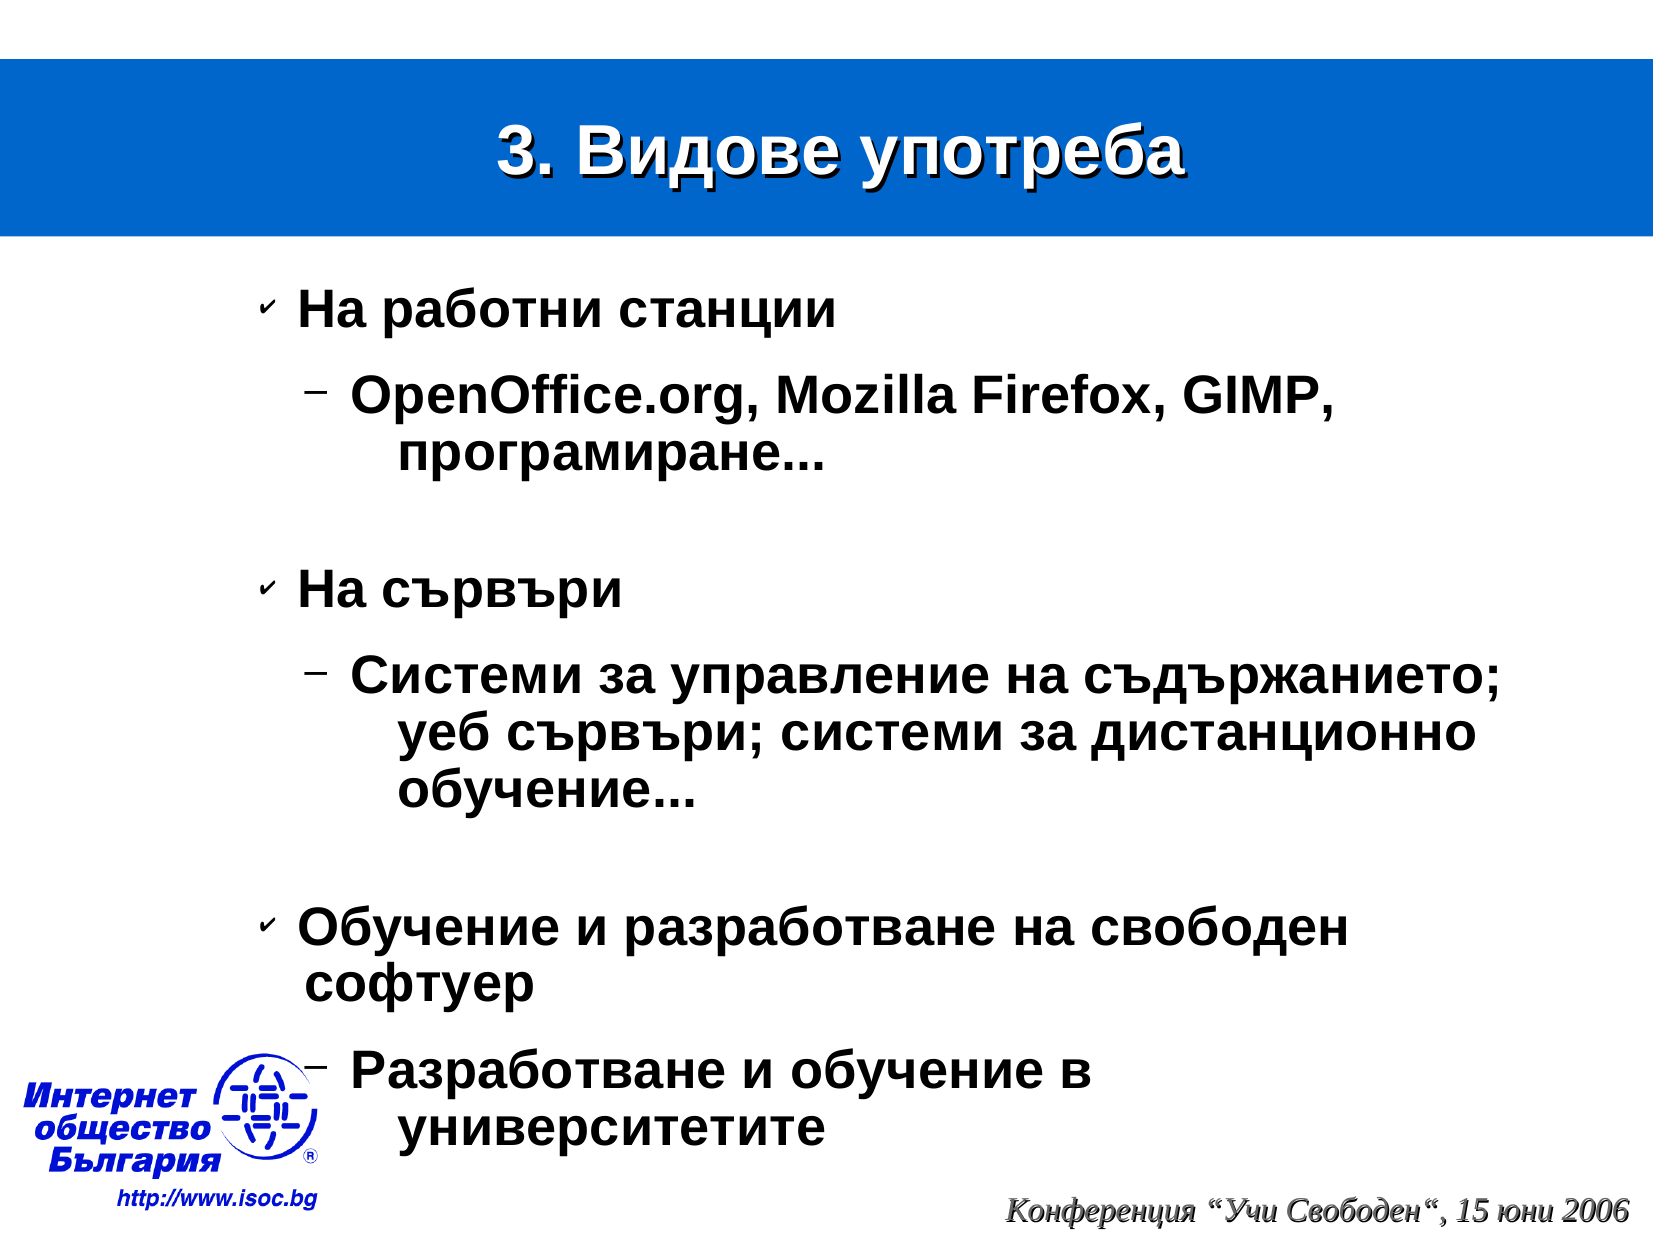

3. Видове употреба
# На работни станции
OpenOffice.org, Mozilla Firefox, GIMP, програмиране...
 На сървъри
Системи за управление на съдържанието; уеб сървъри; системи за дистанционно обучение...
 Обучение и разработване на свободен софтуер
Разработване и обучение в университетите